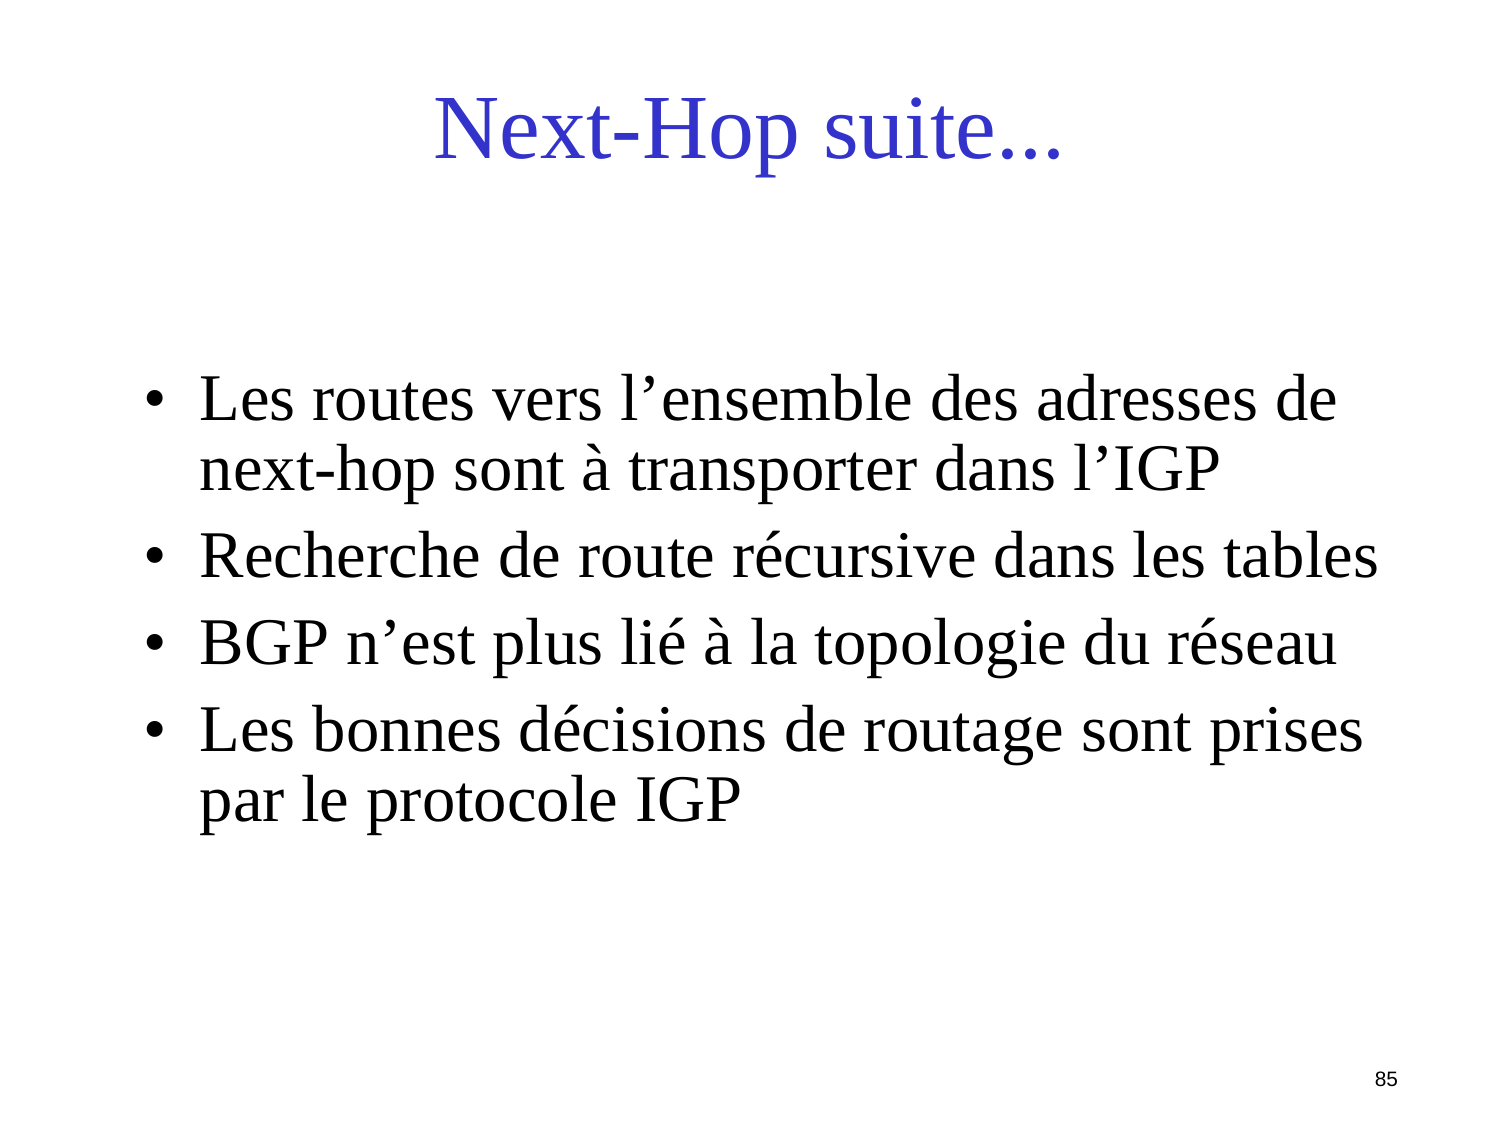

# Next-Hop suite...
Les routes vers l’ensemble des adresses de next-hop sont à transporter dans l’IGP
Recherche de route récursive dans les tables
BGP n’est plus lié à la topologie du réseau
Les bonnes décisions de routage sont prises par le protocole IGP